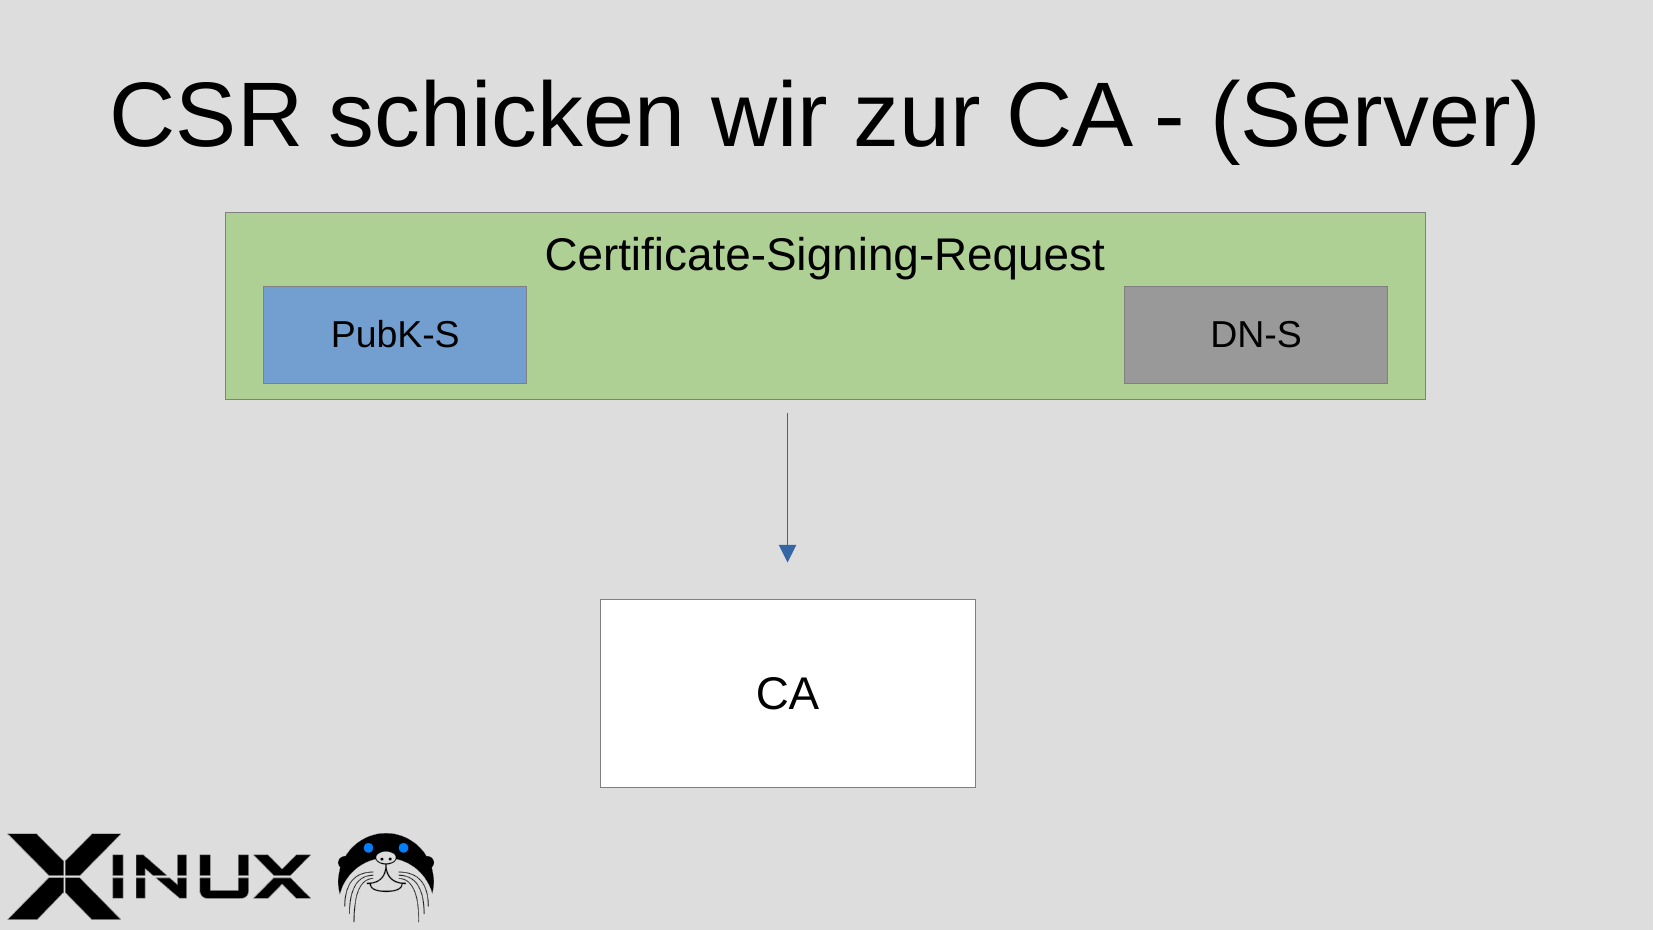

# CSR schicken wir zur CA - (Server)
Certificate-Signing-Request
PubK-S
DN-S
CA